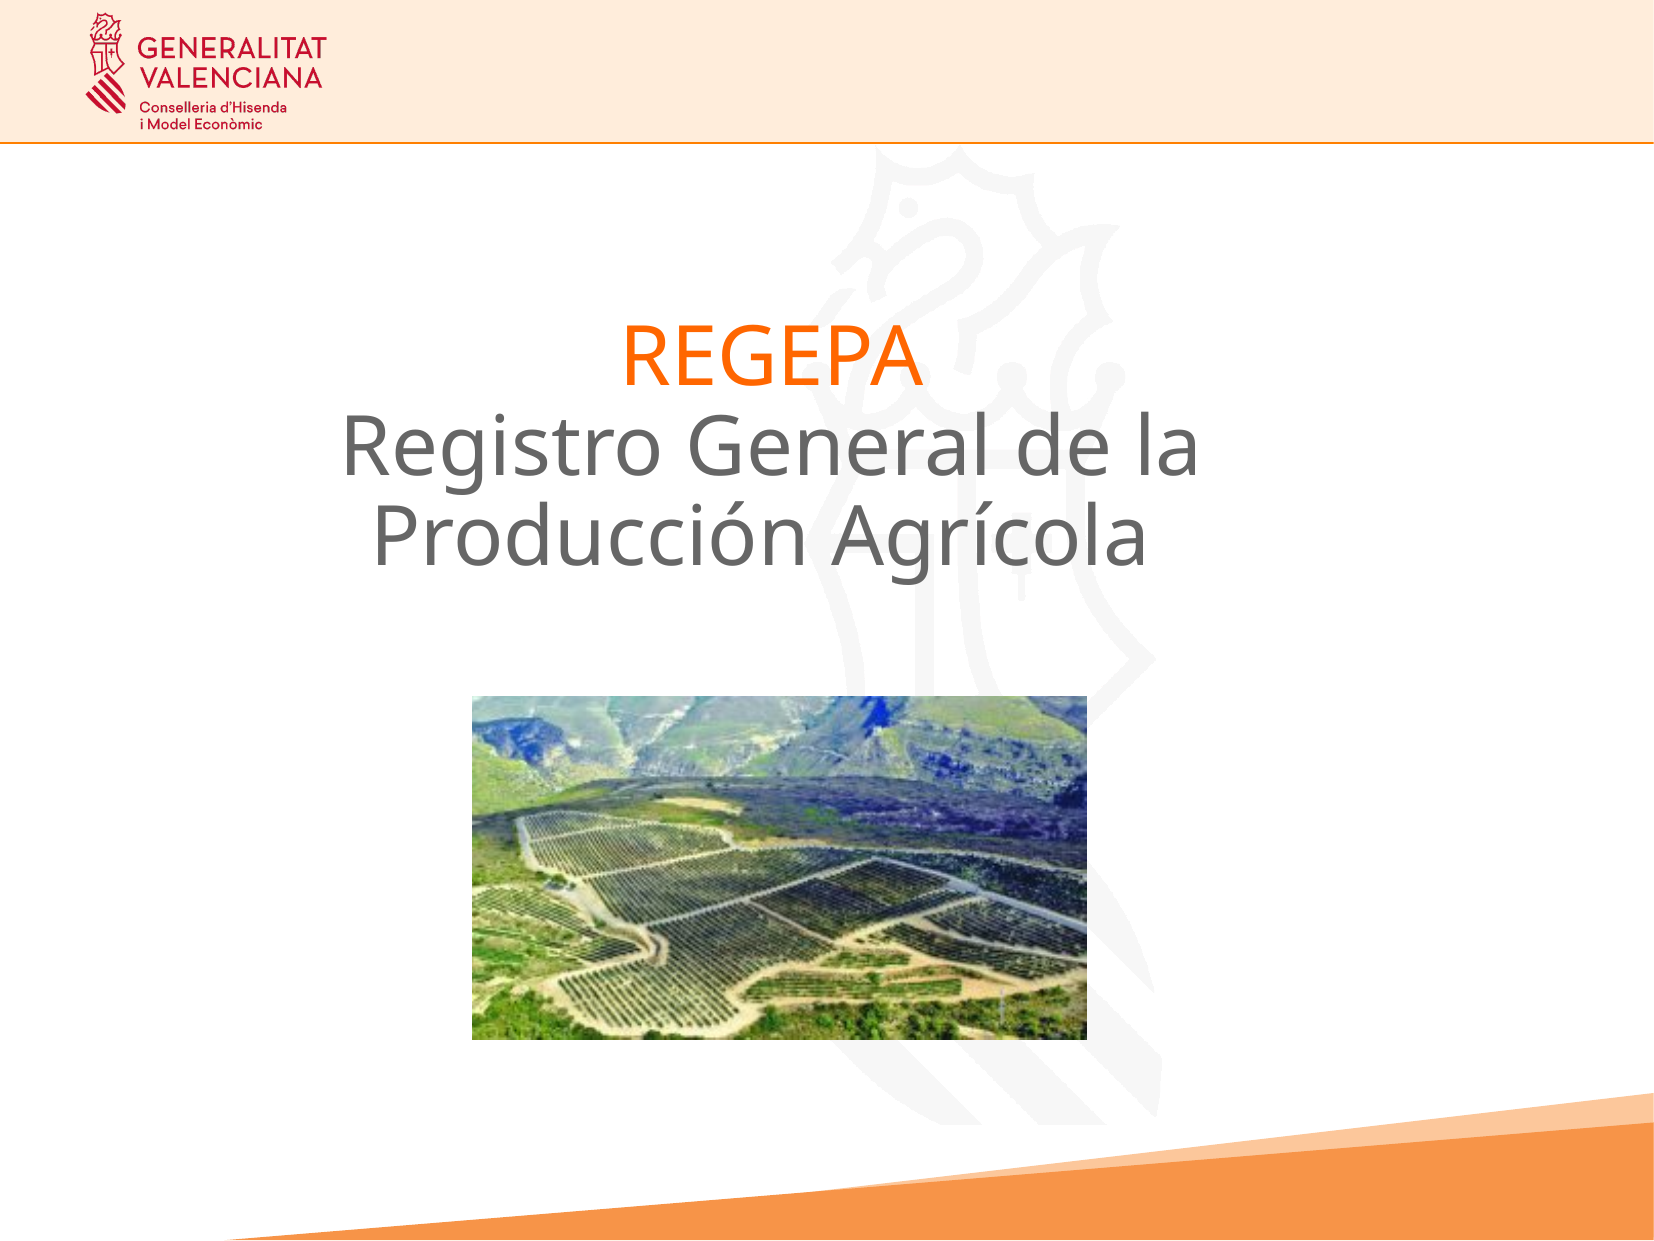

# REGEPA Registro General de la Producción Agrícola